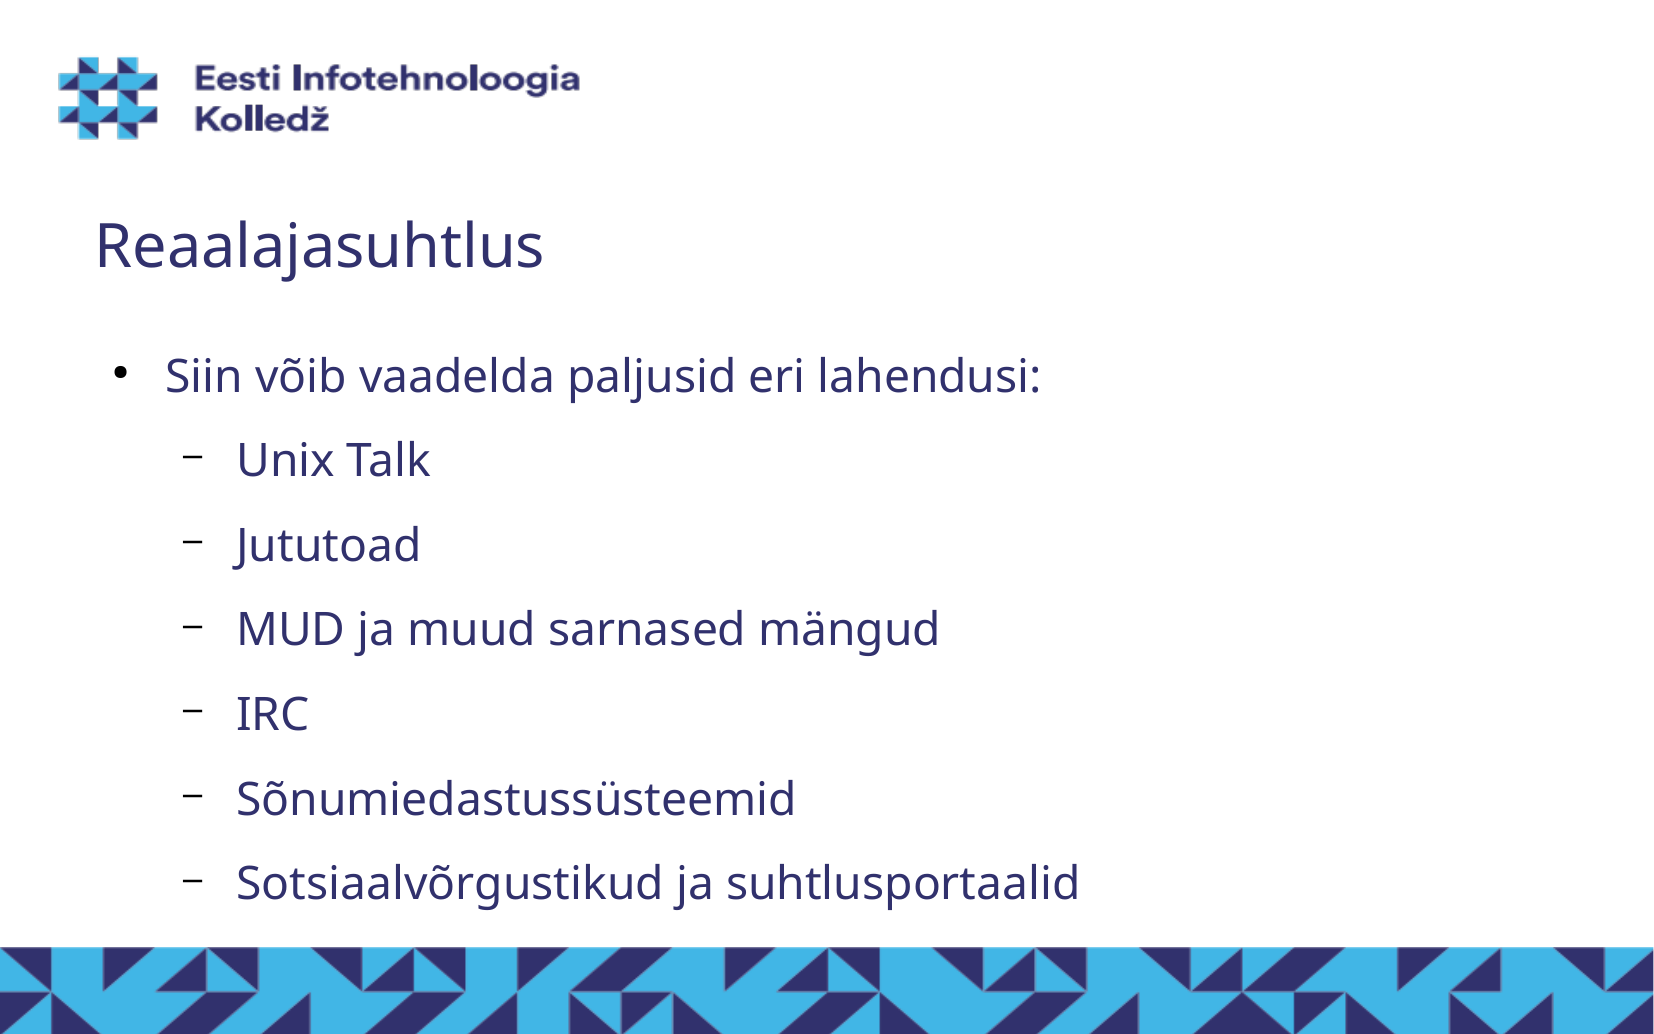

# Reaalajasuhtlus
Siin võib vaadelda paljusid eri lahendusi:
Unix Talk
Jututoad
MUD ja muud sarnased mängud
IRC
Sõnumiedastussüsteemid
Sotsiaalvõrgustikud ja suhtlusportaalid